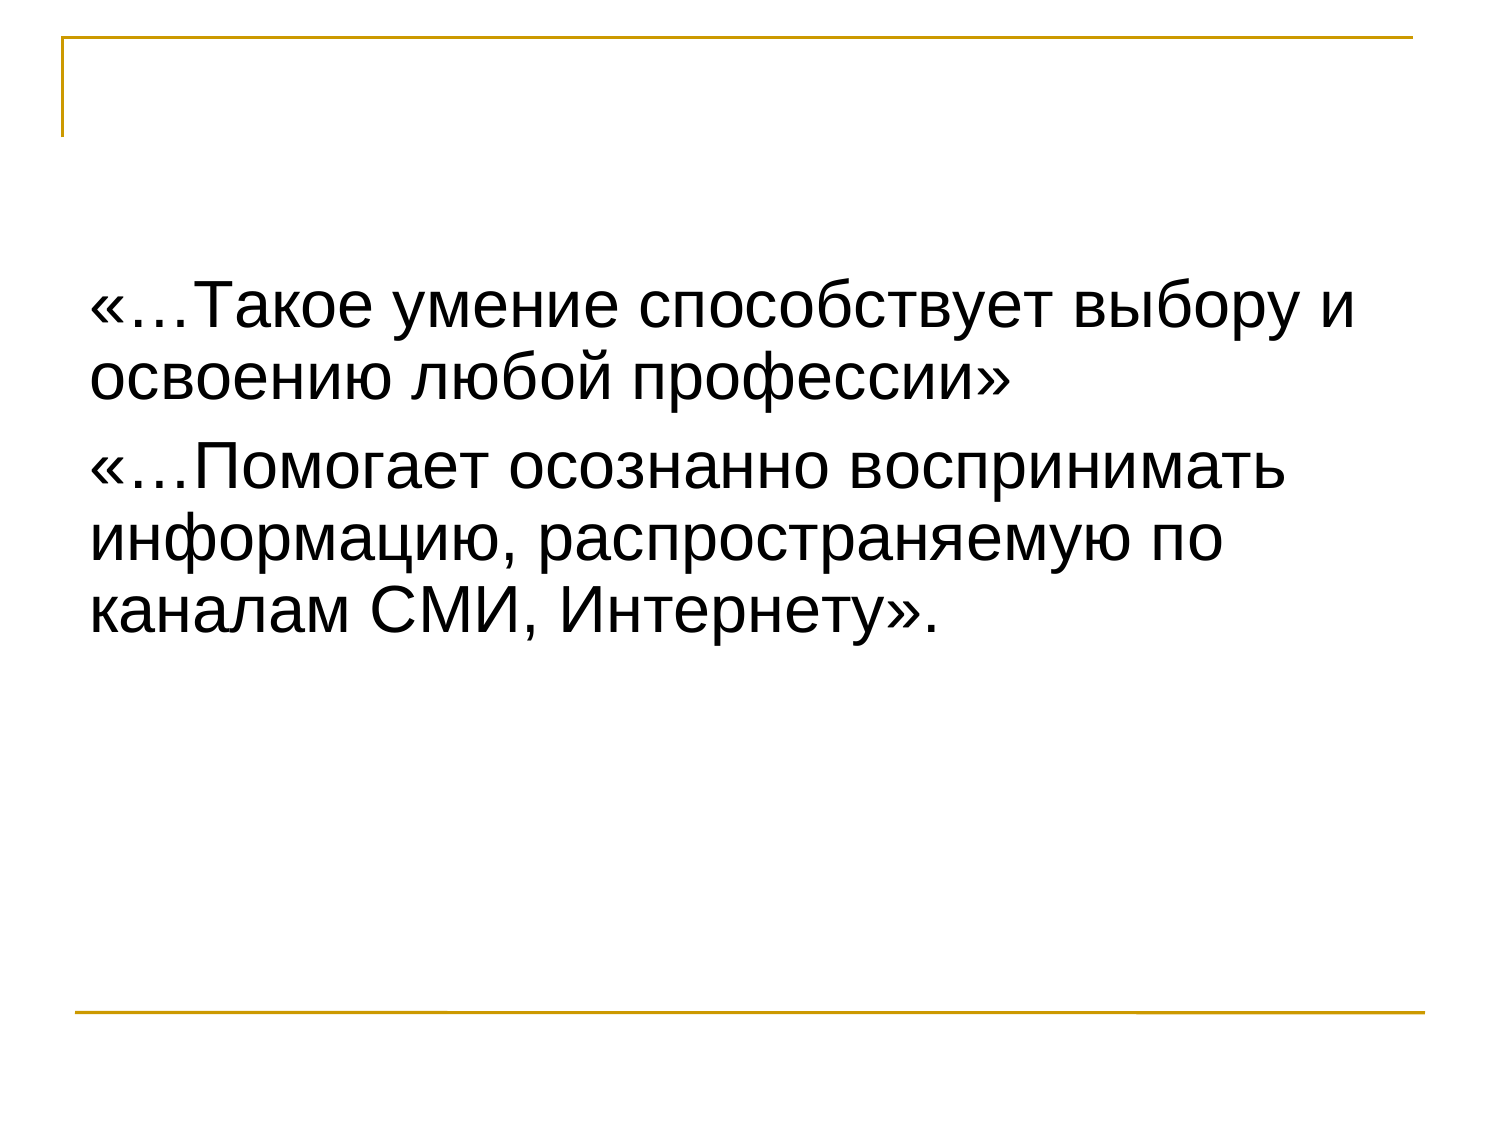

«…Такое умение способствует выбору и освоению любой профессии»
«…Помогает осознанно воспринимать информацию, распространяемую по каналам СМИ, Интернету».